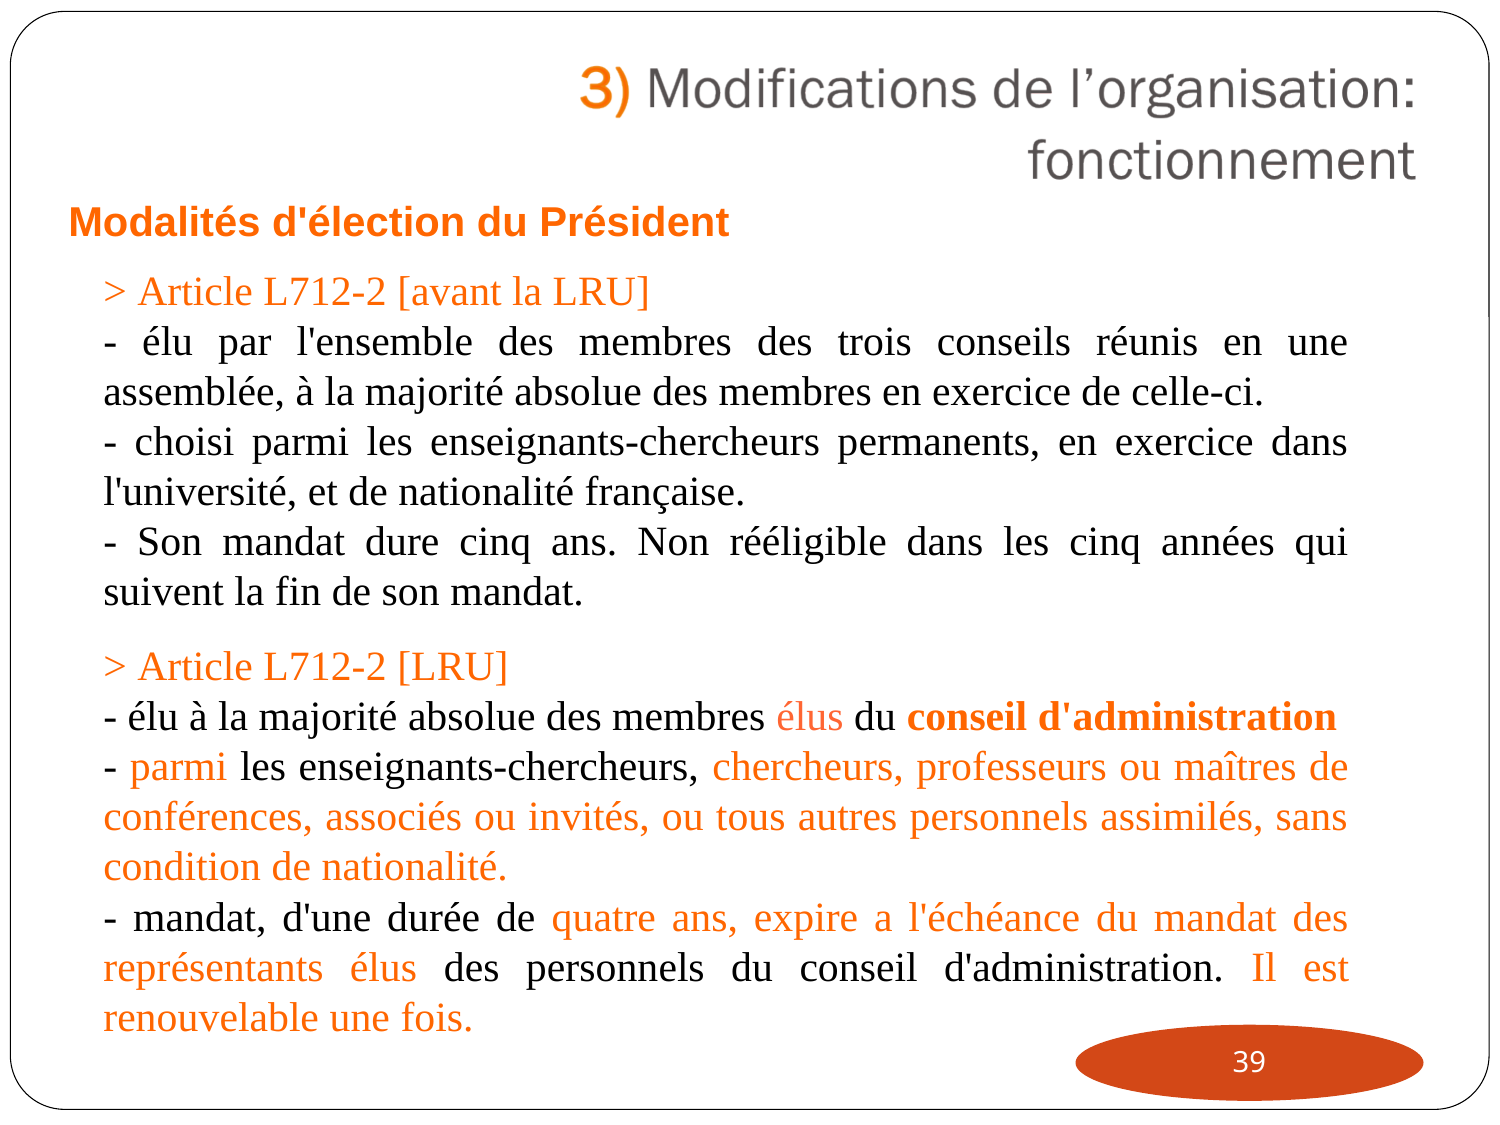

Modalités d'élection du Président
> Article L712-2 [avant la LRU]
- élu par l'ensemble des membres des trois conseils réunis en une assemblée, à la majorité absolue des membres en exercice de celle-ci.
- choisi parmi les enseignants-chercheurs permanents, en exercice dans l'université, et de nationalité française.
- Son mandat dure cinq ans. Non rééligible dans les cinq années qui suivent la fin de son mandat.
> Article L712-2 [LRU]
- élu à la majorité absolue des membres élus du conseil d'administration
- parmi les enseignants-chercheurs, chercheurs, professeurs ou maîtres de conférences, associés ou invités, ou tous autres personnels assimilés, sans condition de nationalité.
- mandat, d'une durée de quatre ans, expire a l'échéance du mandat des représentants élus des personnels du conseil d'administration. Il est renouvelable une fois.